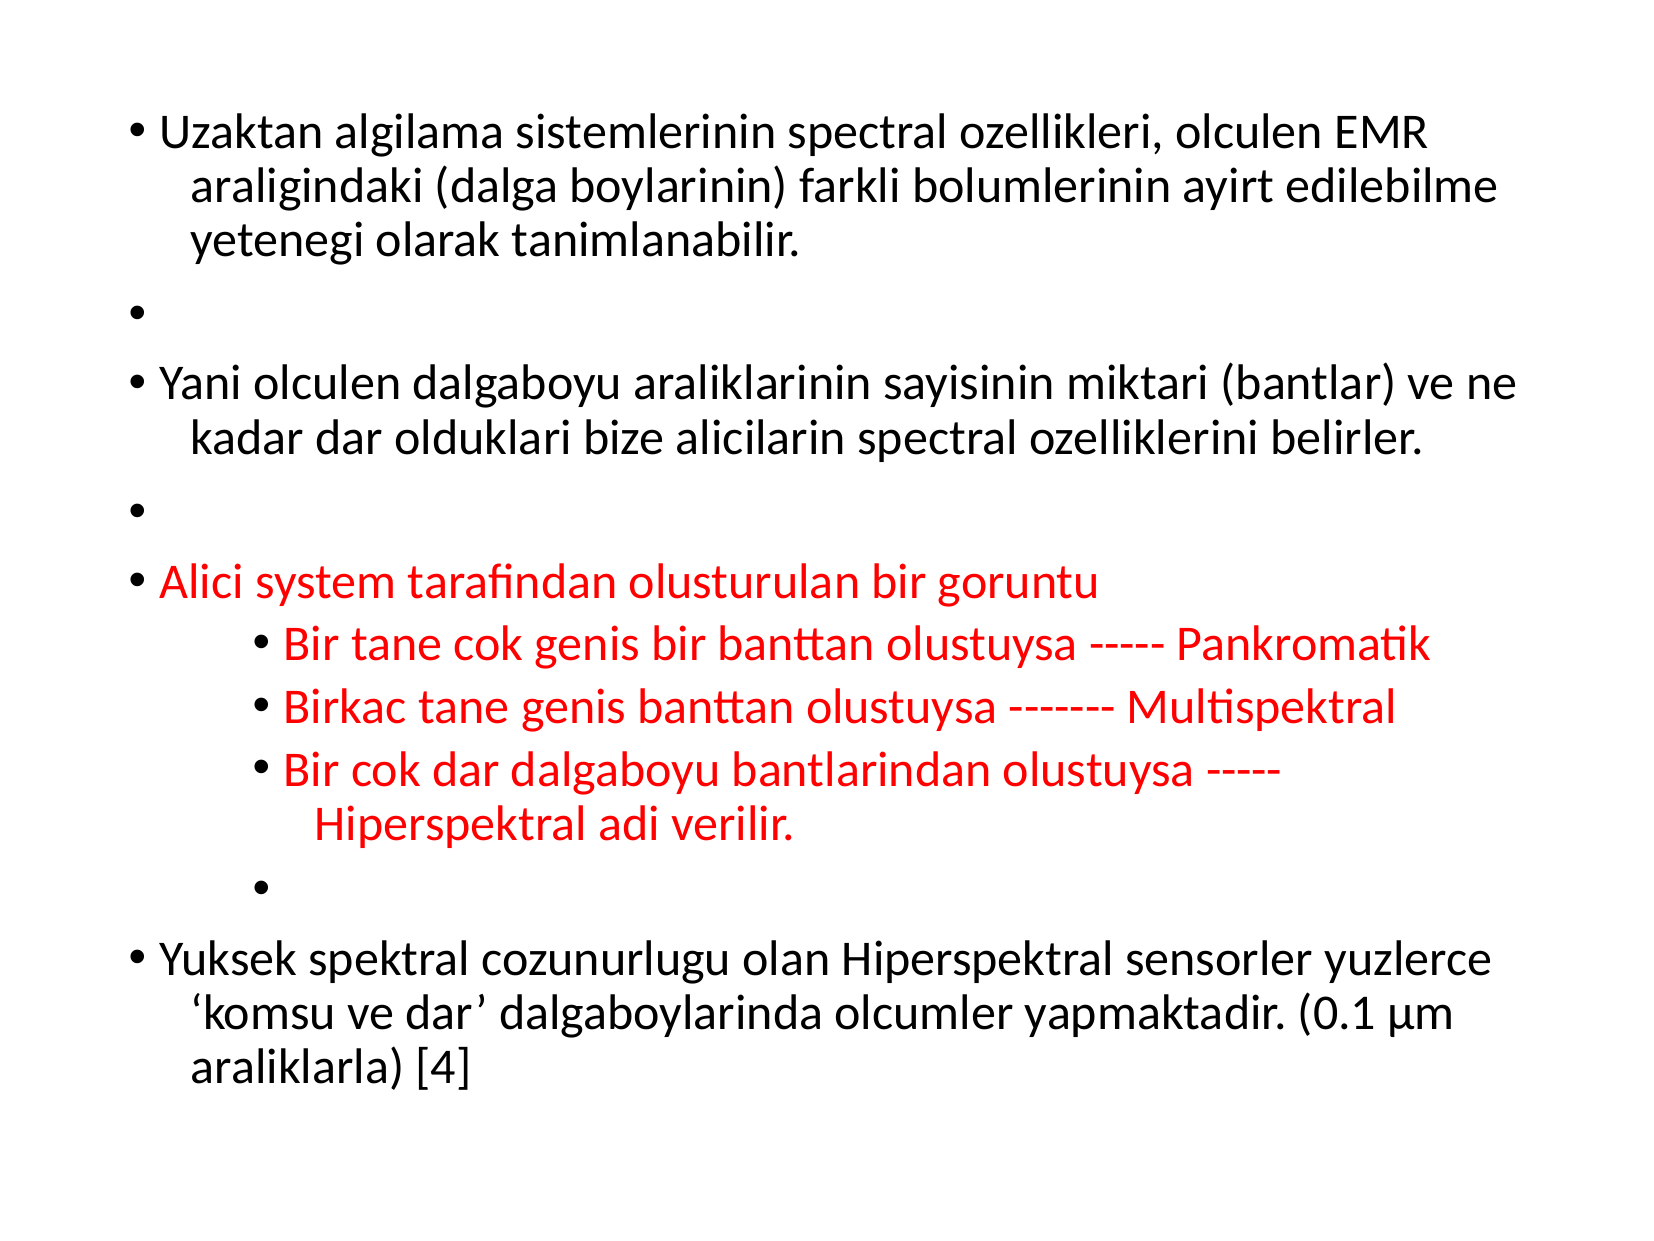

# Uzaktan algilama sistemlerinin spectral ozellikleri, olculen EMR araligindaki (dalga boylarinin) farkli bolumlerinin ayirt edilebilme yetenegi olarak tanimlanabilir.
Yani olculen dalgaboyu araliklarinin sayisinin miktari (bantlar) ve ne kadar dar olduklari bize alicilarin spectral ozelliklerini belirler.
Alici system tarafindan olusturulan bir goruntu
Bir tane cok genis bir banttan olustuysa ----- Pankromatik
Birkac tane genis banttan olustuysa ------- Multispektral
Bir cok dar dalgaboyu bantlarindan olustuysa ----- Hiperspektral adi verilir.
Yuksek spektral cozunurlugu olan Hiperspektral sensorler yuzlerce ‘komsu ve dar’ dalgaboylarinda olcumler yapmaktadir. (0.1 μm araliklarla) [4]